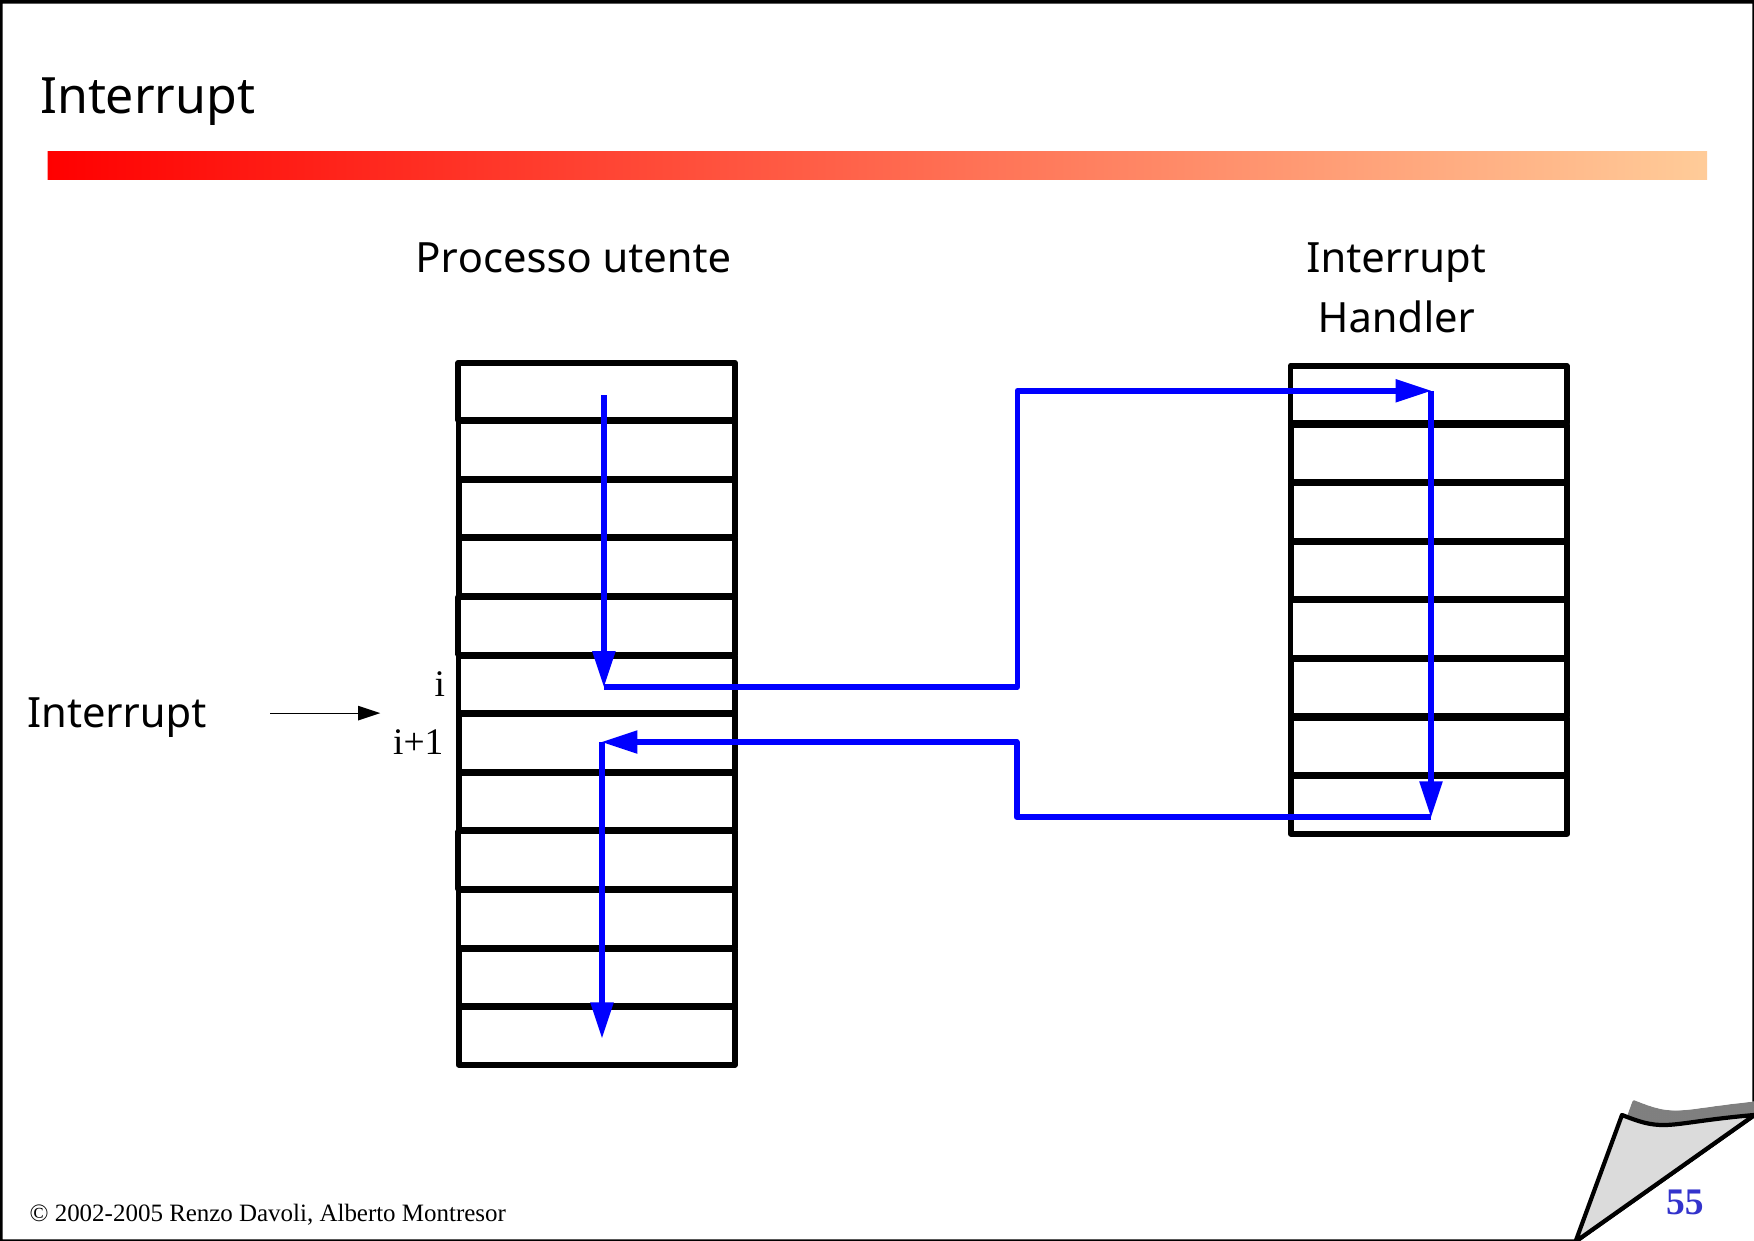

# Interrupt
Processo utente
Interrupt
Handler
i
Interrupt
i+1